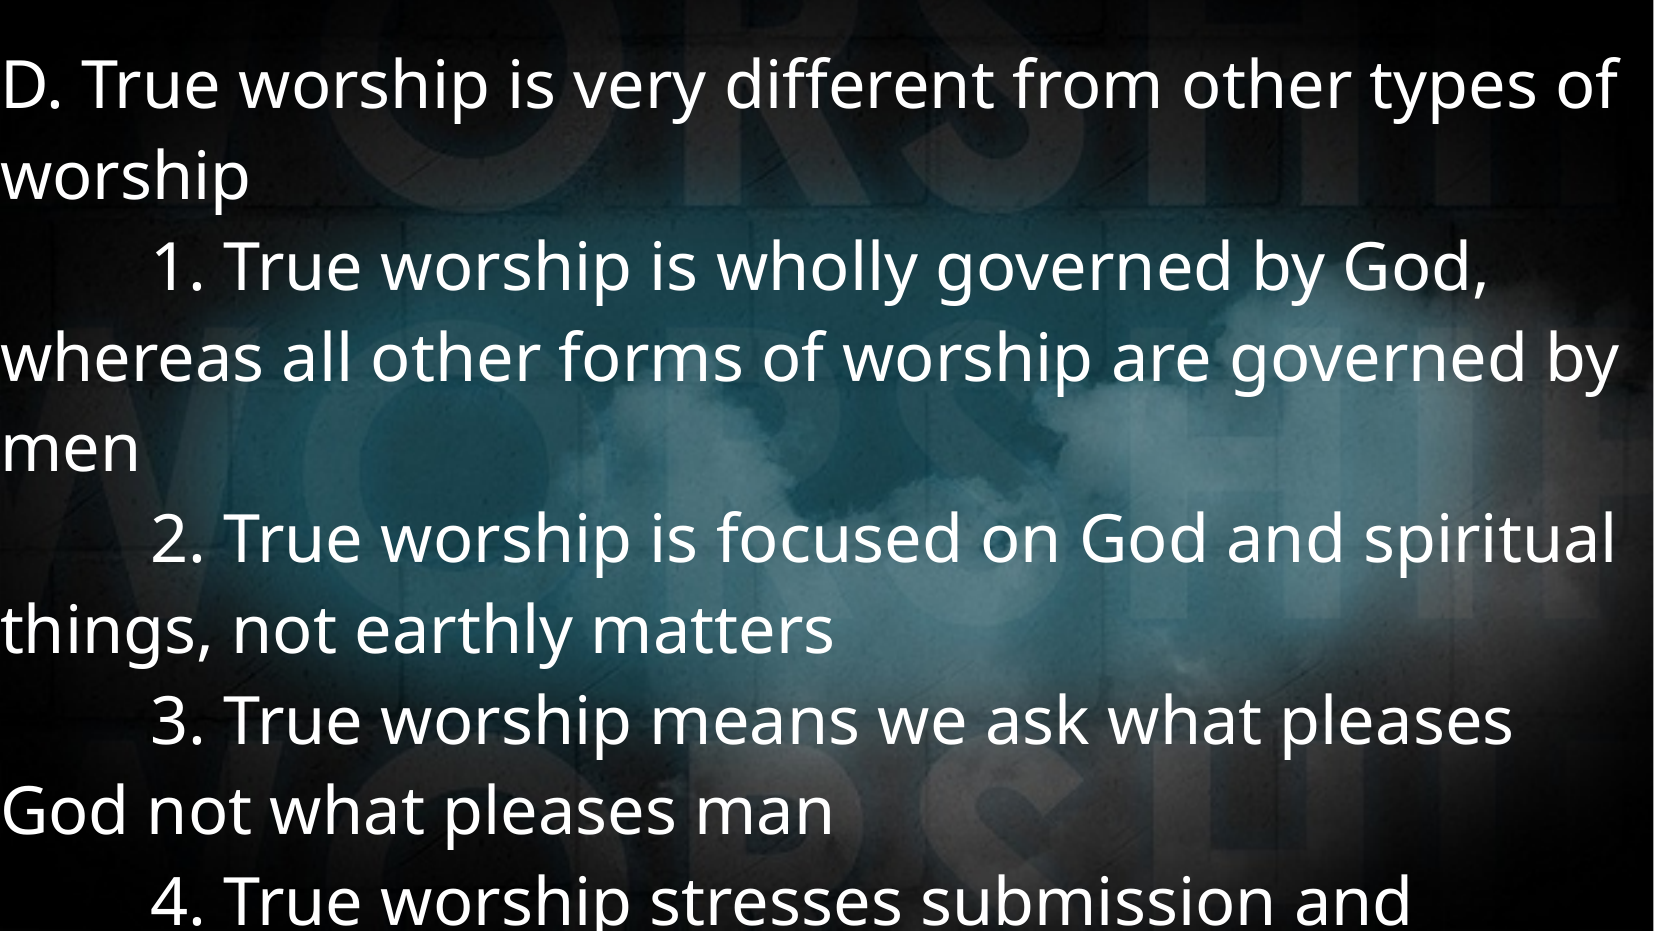

# D. True worship is very different from other types of worship
		1. True worship is wholly governed by God, whereas all other forms of worship are governed by men
	 	2. True worship is focused on God and spiritual things, not earthly matters
		3. True worship means we ask what pleases God not what pleases man
		4. True worship stresses submission and obedience. It does not make feeling good a priority